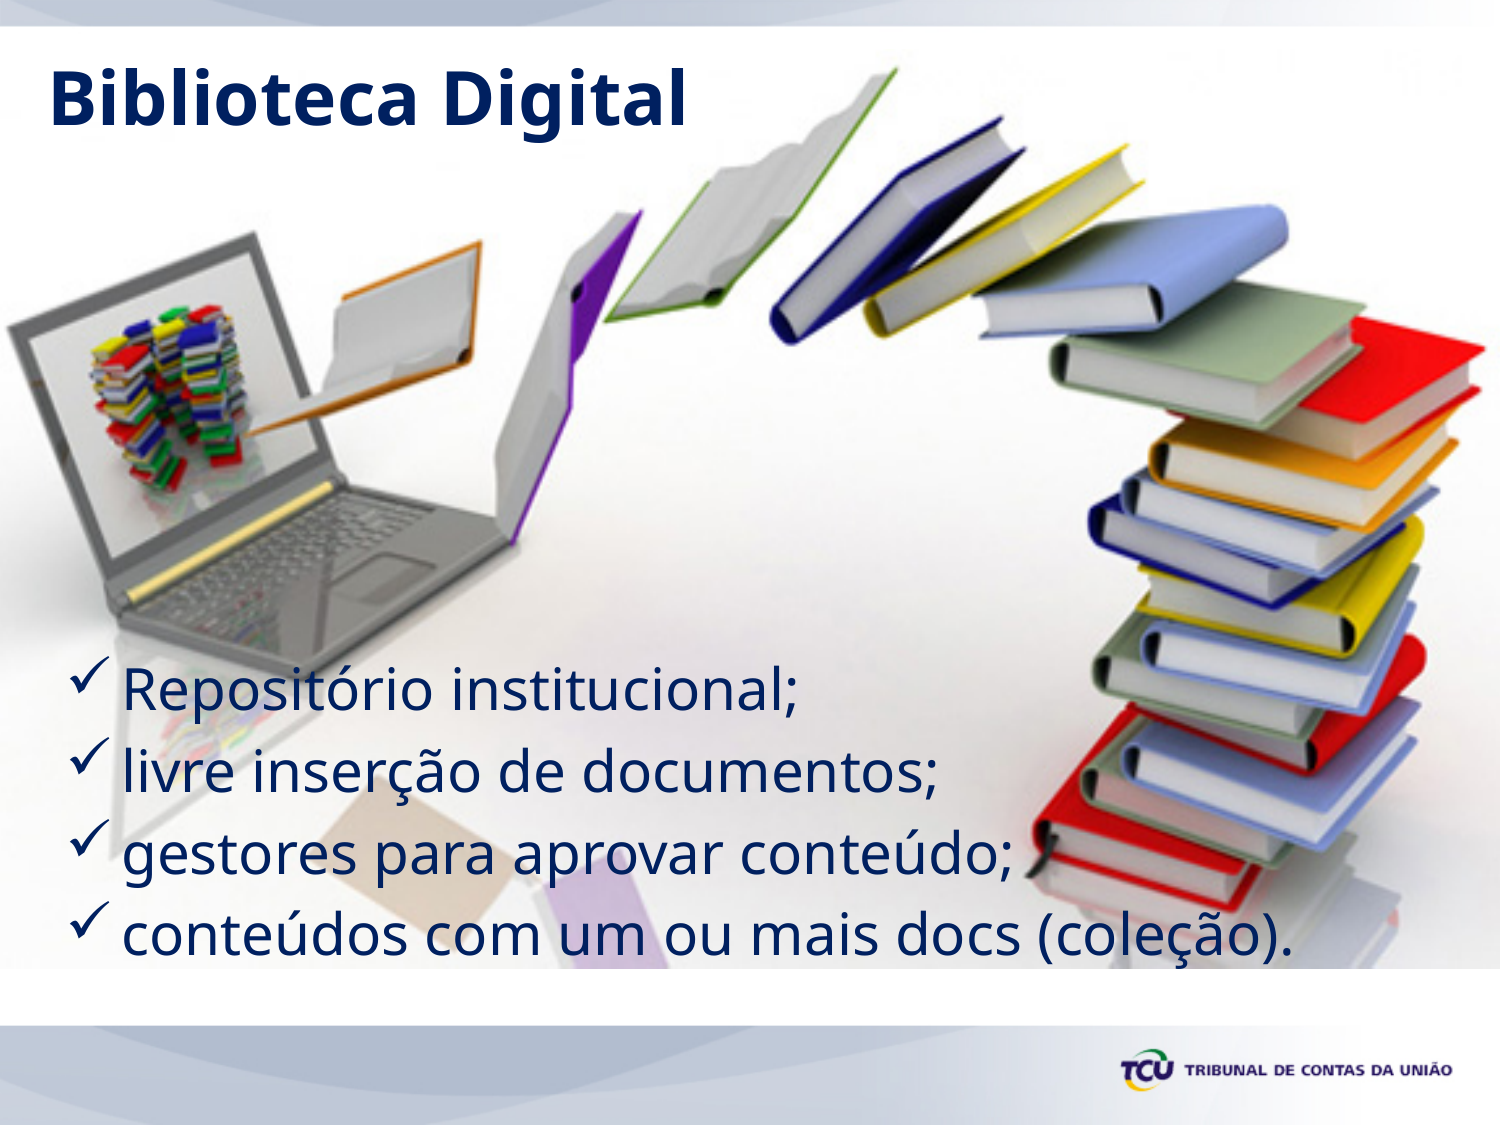

Biblioteca Digital
Repositório institucional;
livre inserção de documentos;
gestores para aprovar conteúdo;
conteúdos com um ou mais docs (coleção).